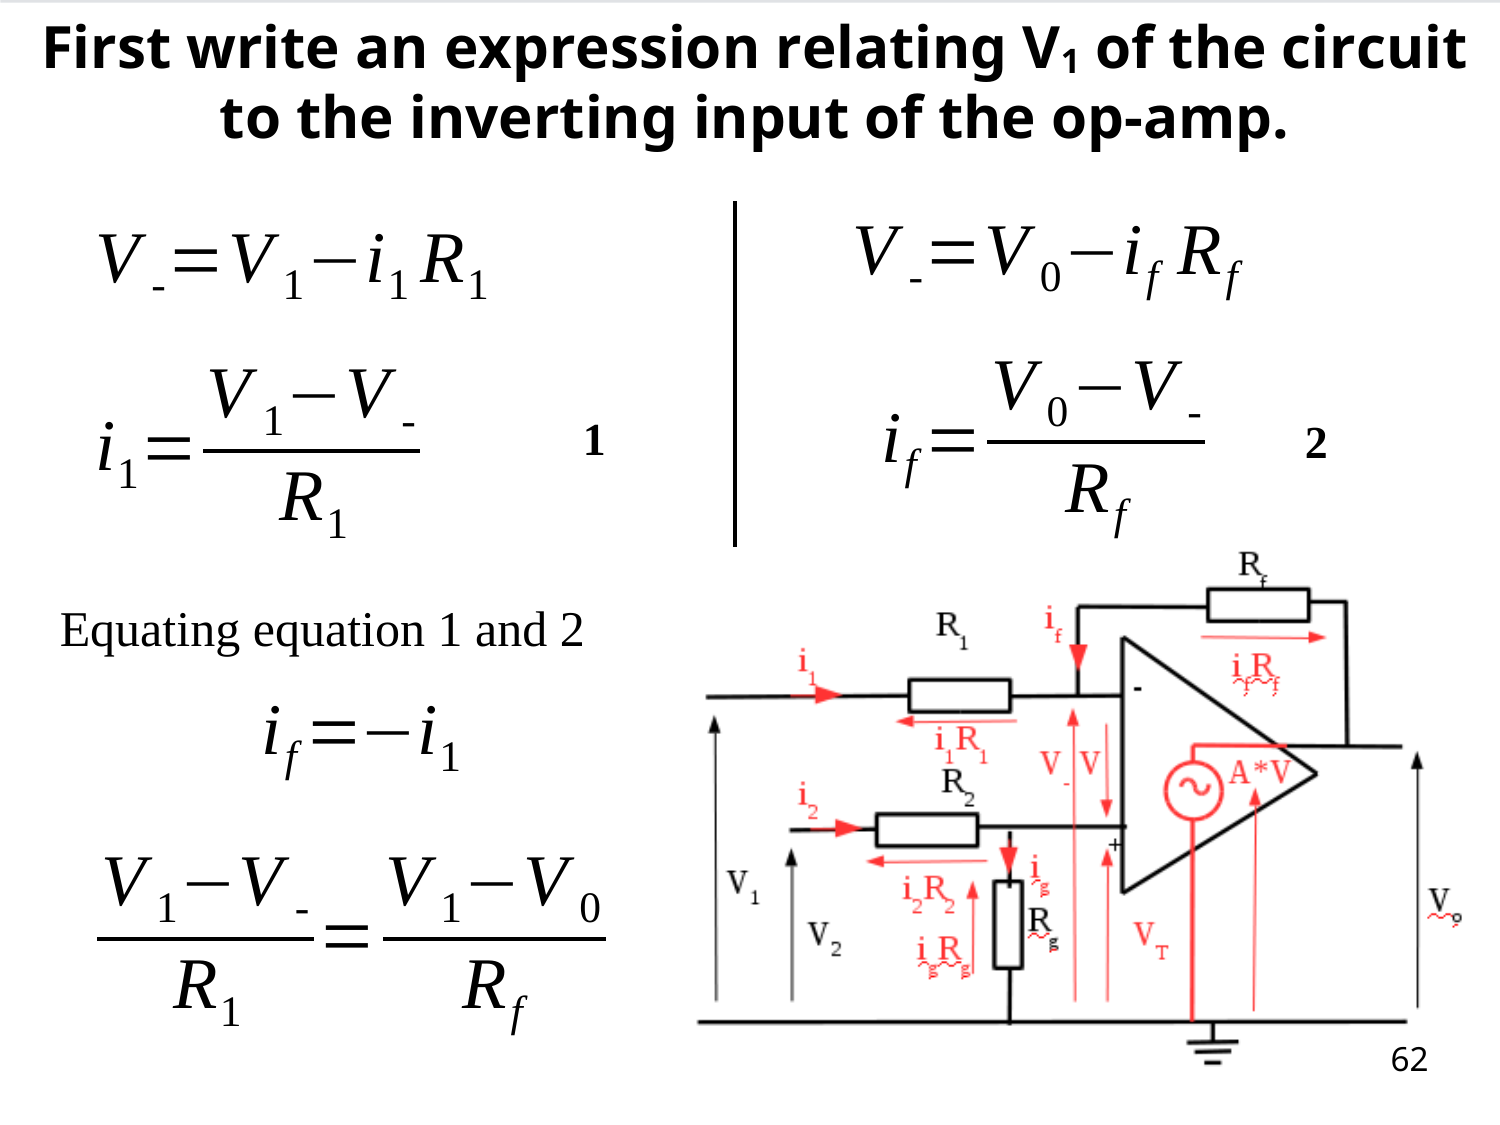

First write an expression relating V1 of the circuit to the inverting input of the op-amp.
1
2
Equating equation 1 and 2